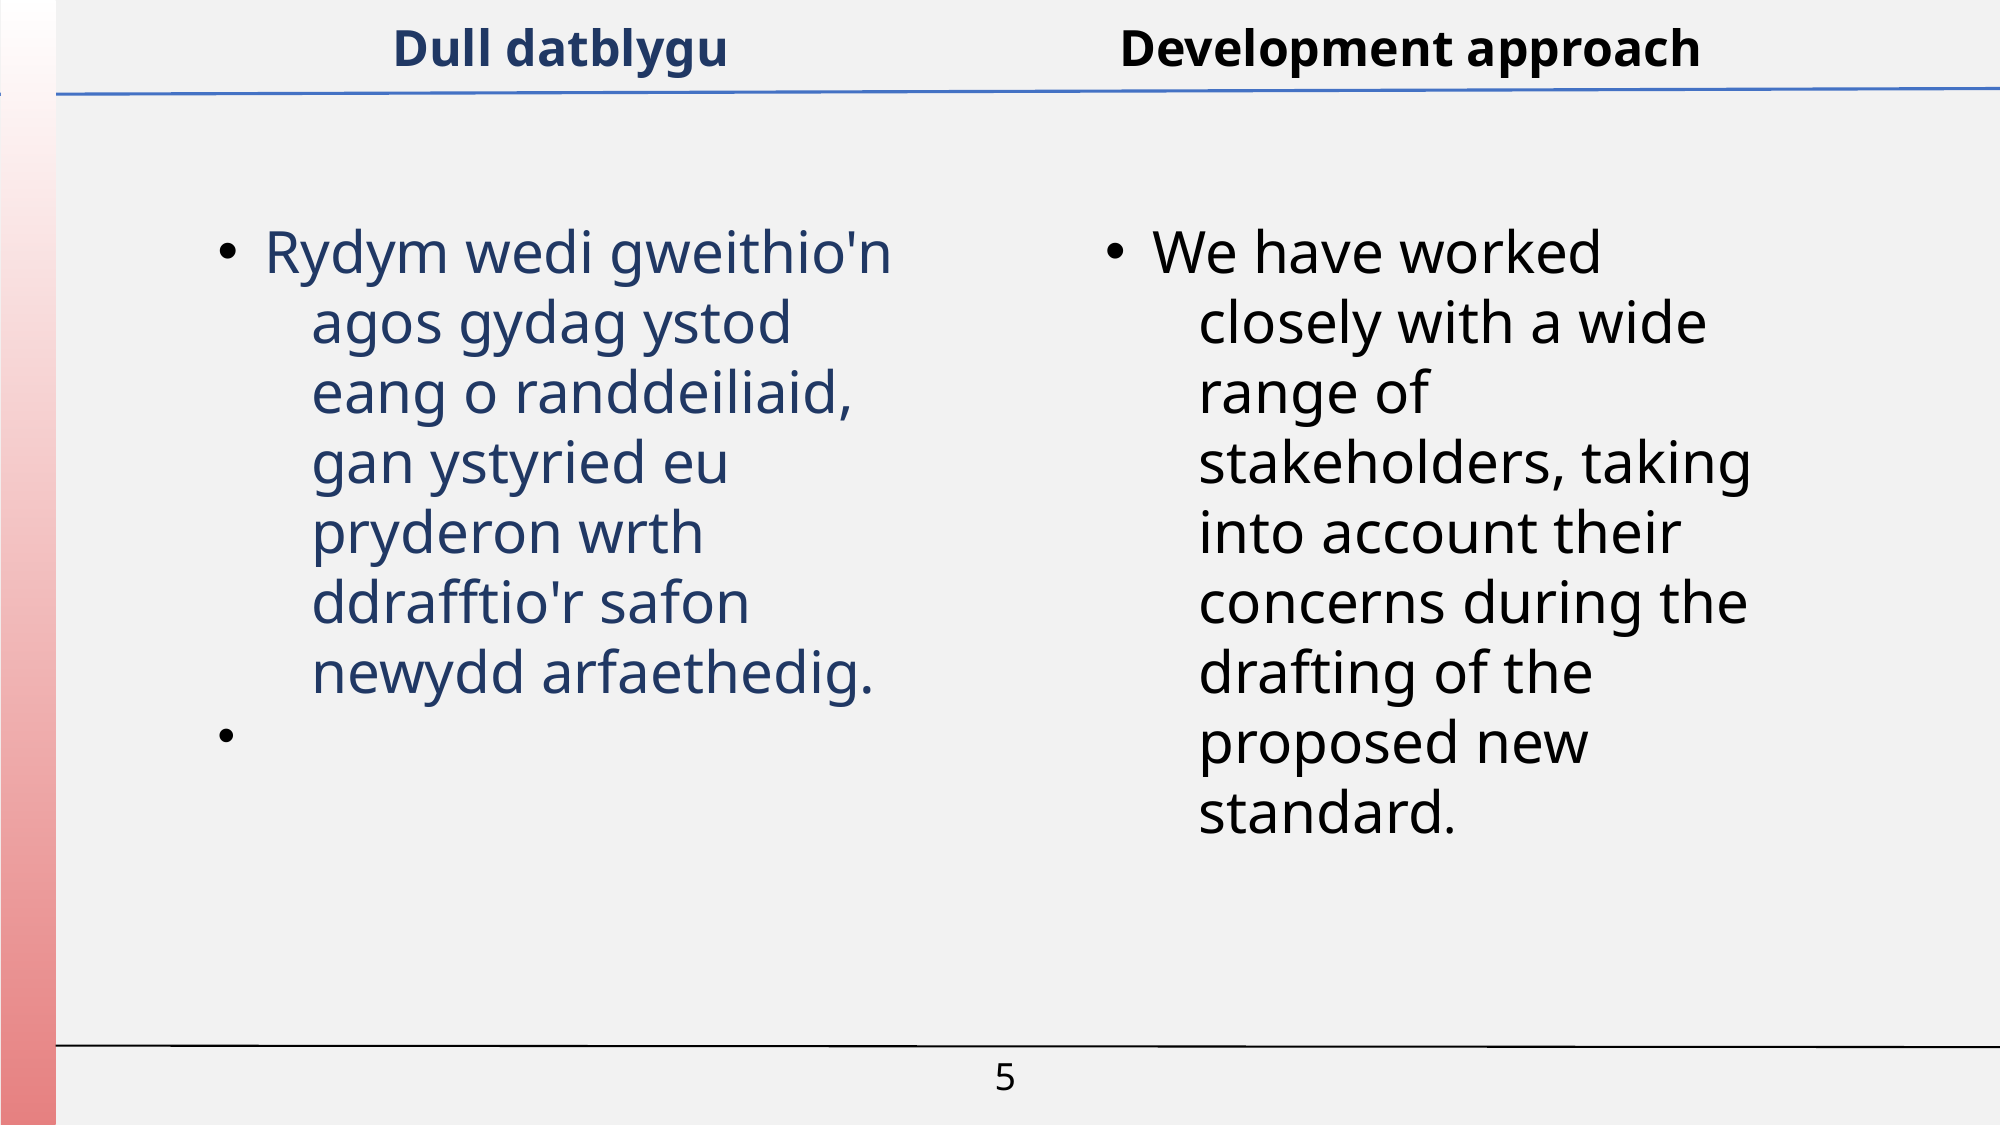

Dull datblygu Development approach
Rydym wedi gweithio'n agos gydag ystod eang o randdeiliaid, gan ystyried eu pryderon wrth ddrafftio'r safon newydd arfaethedig.
We have worked closely with a wide range of stakeholders, taking into account their concerns during the drafting of the proposed new standard.